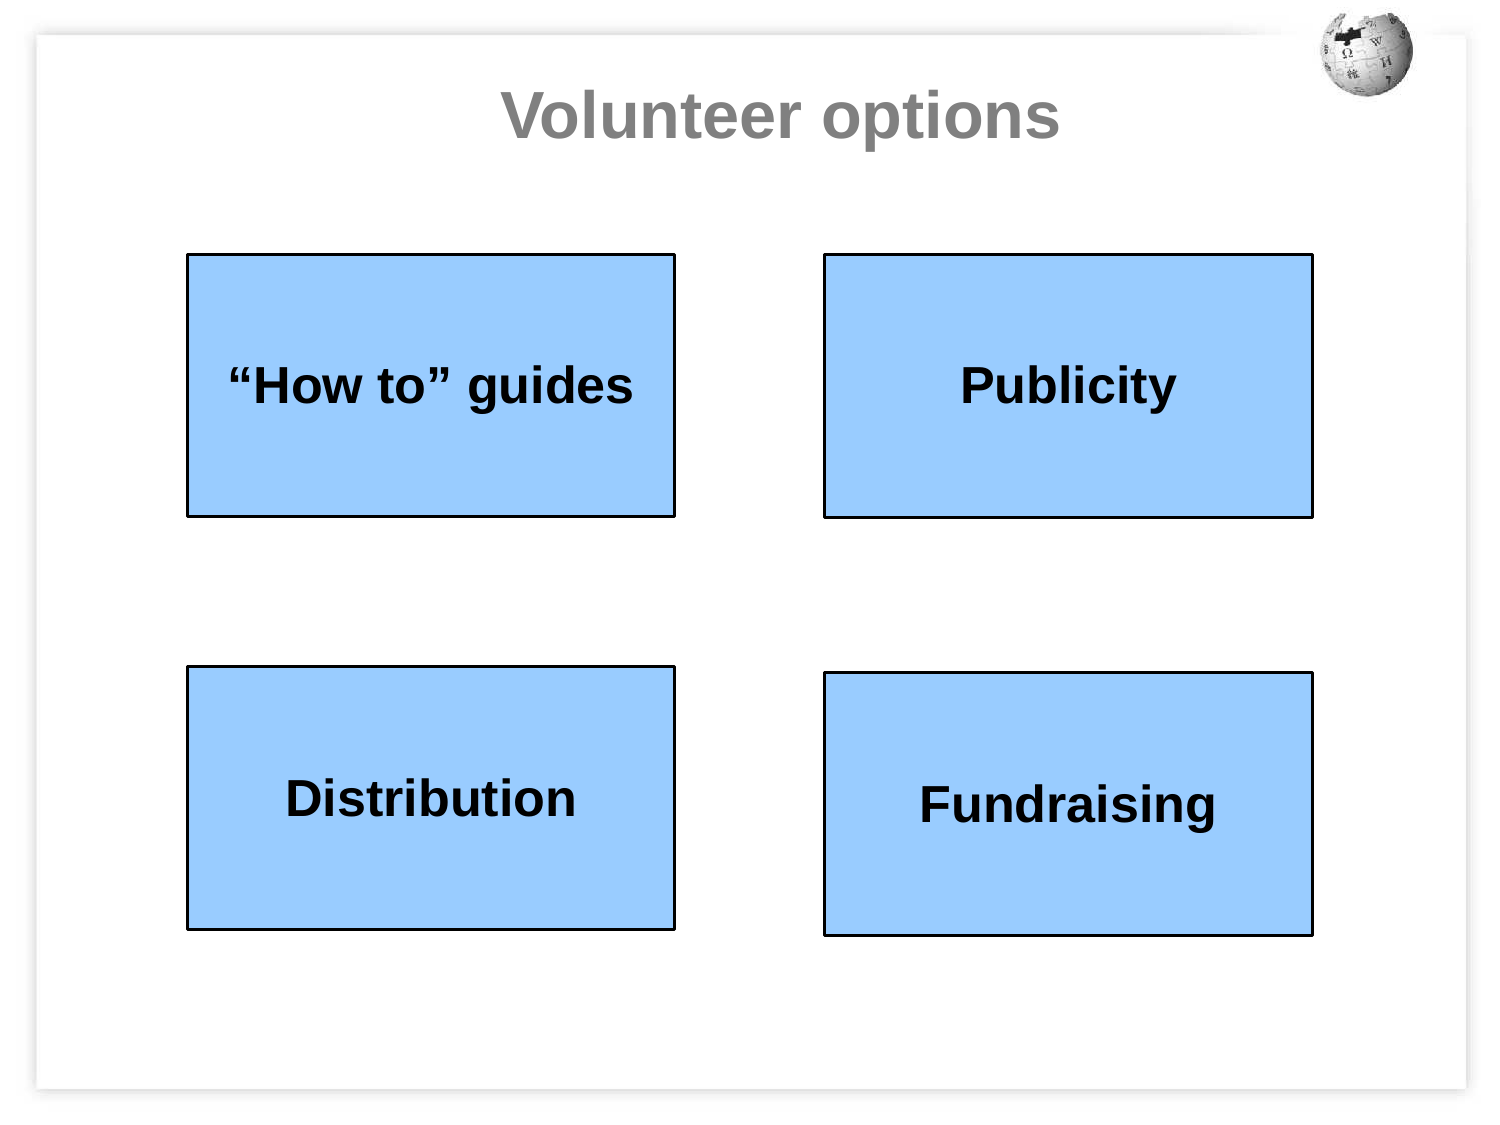

Volunteer options
“How to” guides
Publicity
Distribution
Fundraising